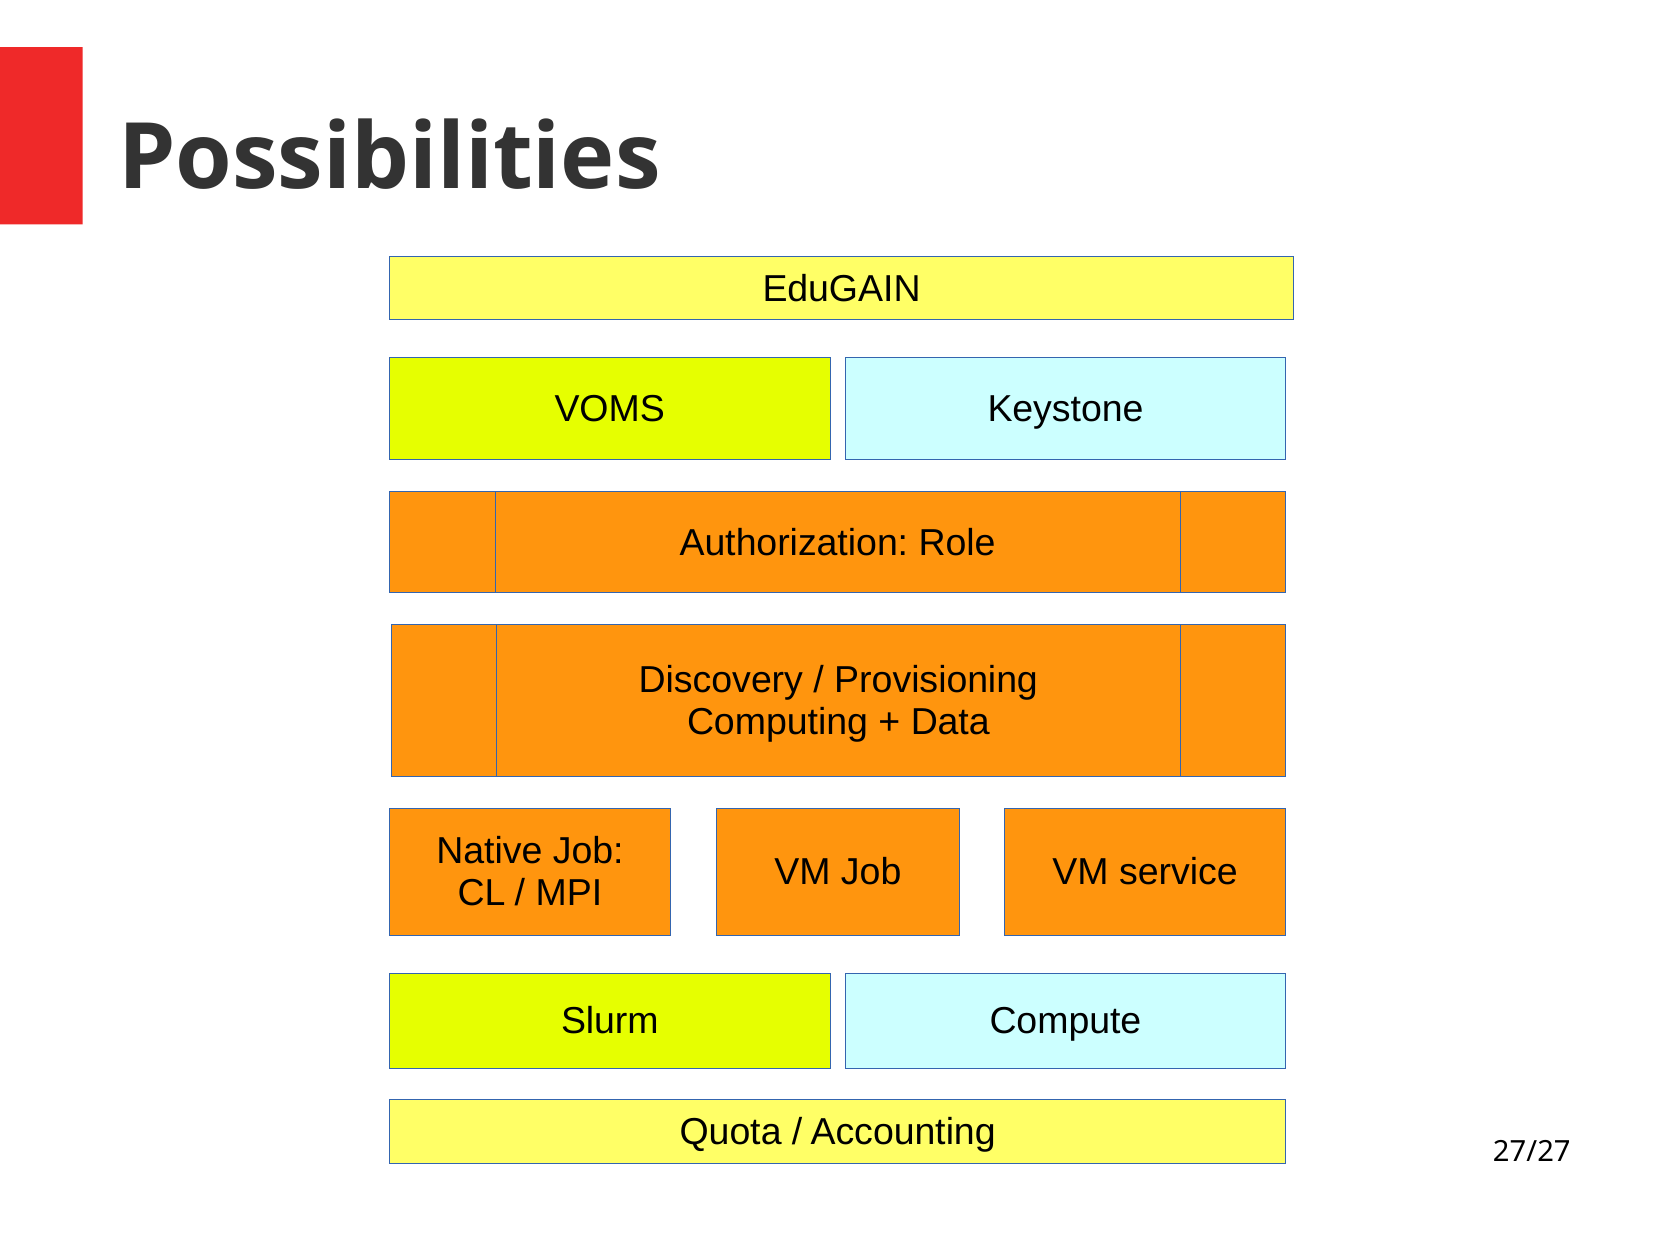

# Possibilities
EduGAIN
VOMS
Keystone
Authorization: Role
Discovery / Provisioning
Computing + Data
Native Job:
CL / MPI
VM Job
VM service
Slurm
Compute
Quota / Accounting
27